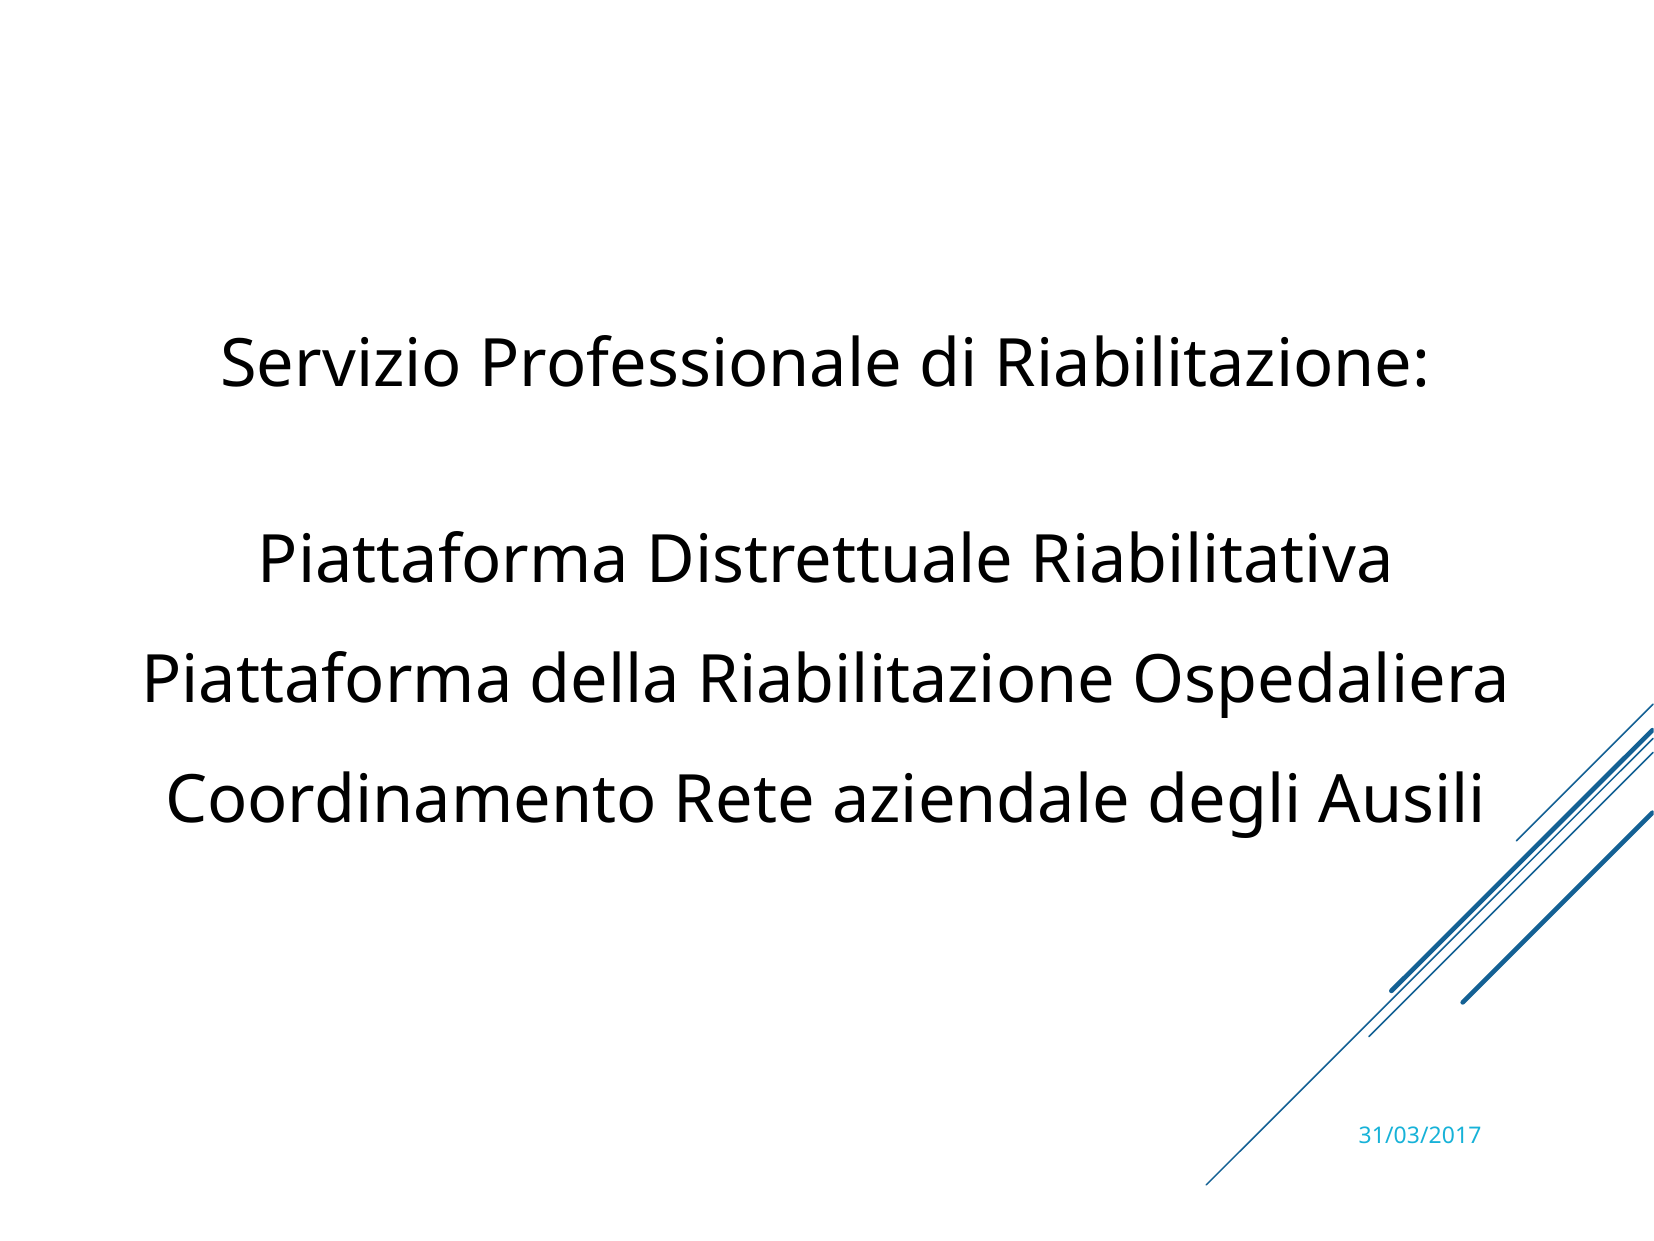

Servizio Professionale di Riabilitazione:
Piattaforma Distrettuale Riabilitativa
Piattaforma della Riabilitazione Ospedaliera
Coordinamento Rete aziendale degli Ausili
31/03/2017